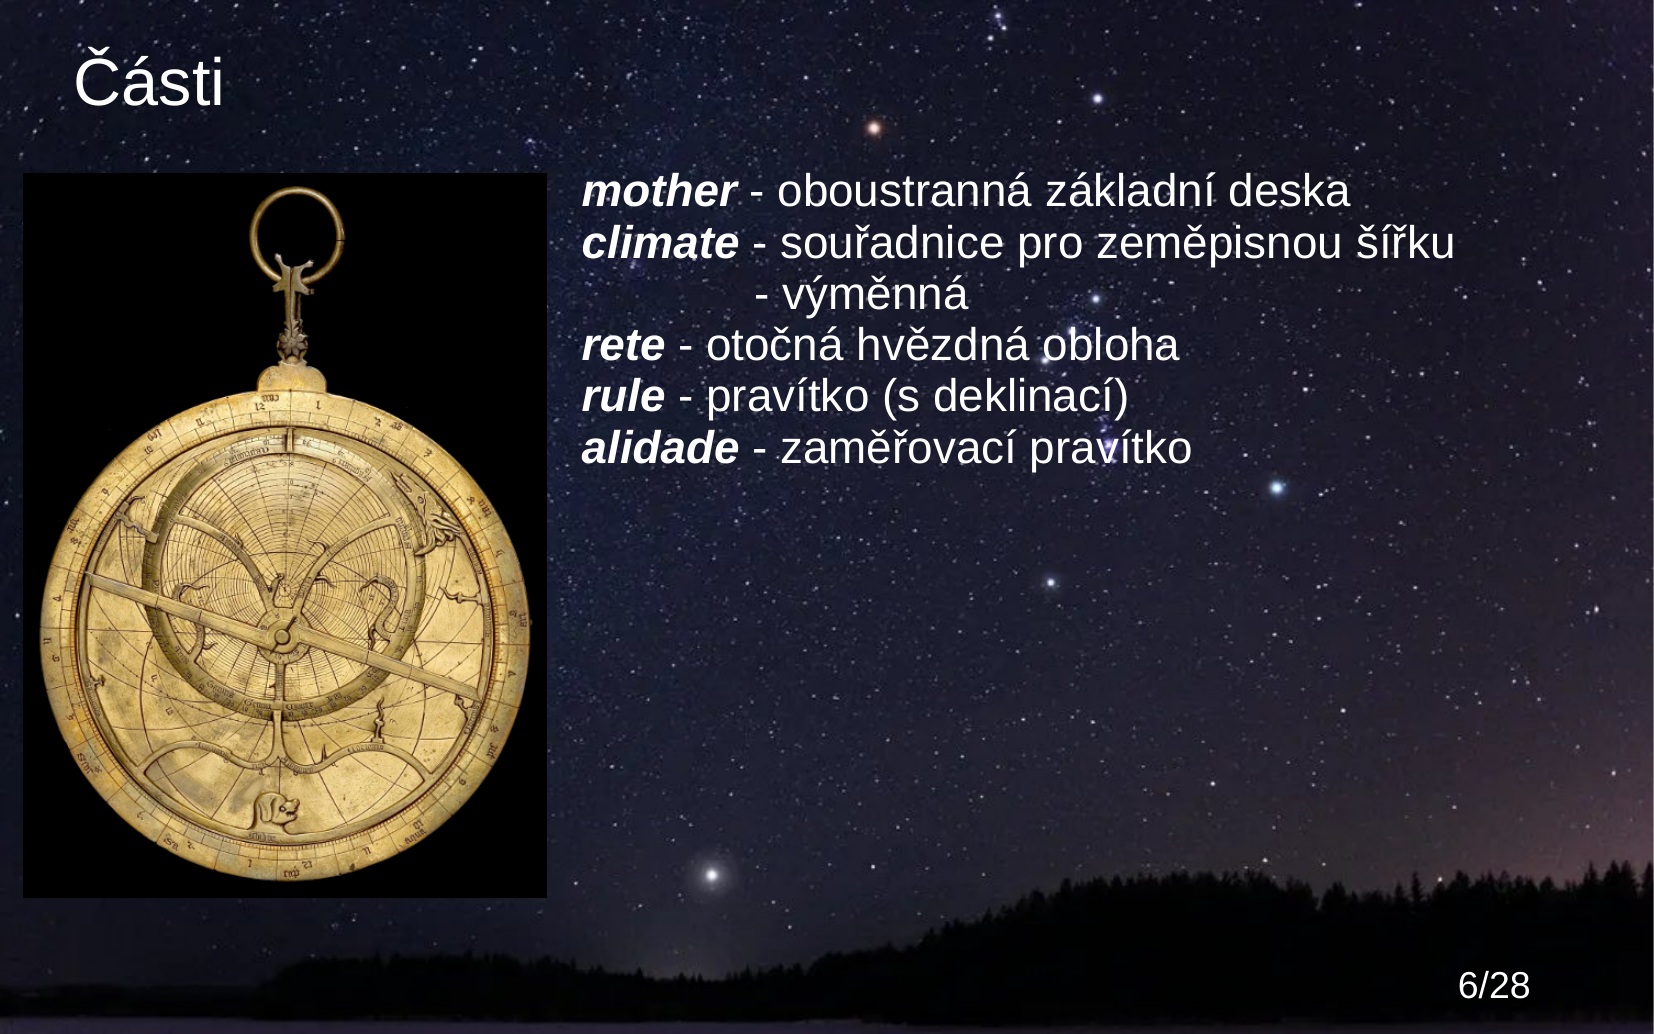

Části
mother - oboustranná základní deska
climate - souřadnice pro zeměpisnou šířku
		 - výměnná
rete - otočná hvězdná obloha
rule - pravítko (s deklinací)
alidade - zaměřovací pravítko